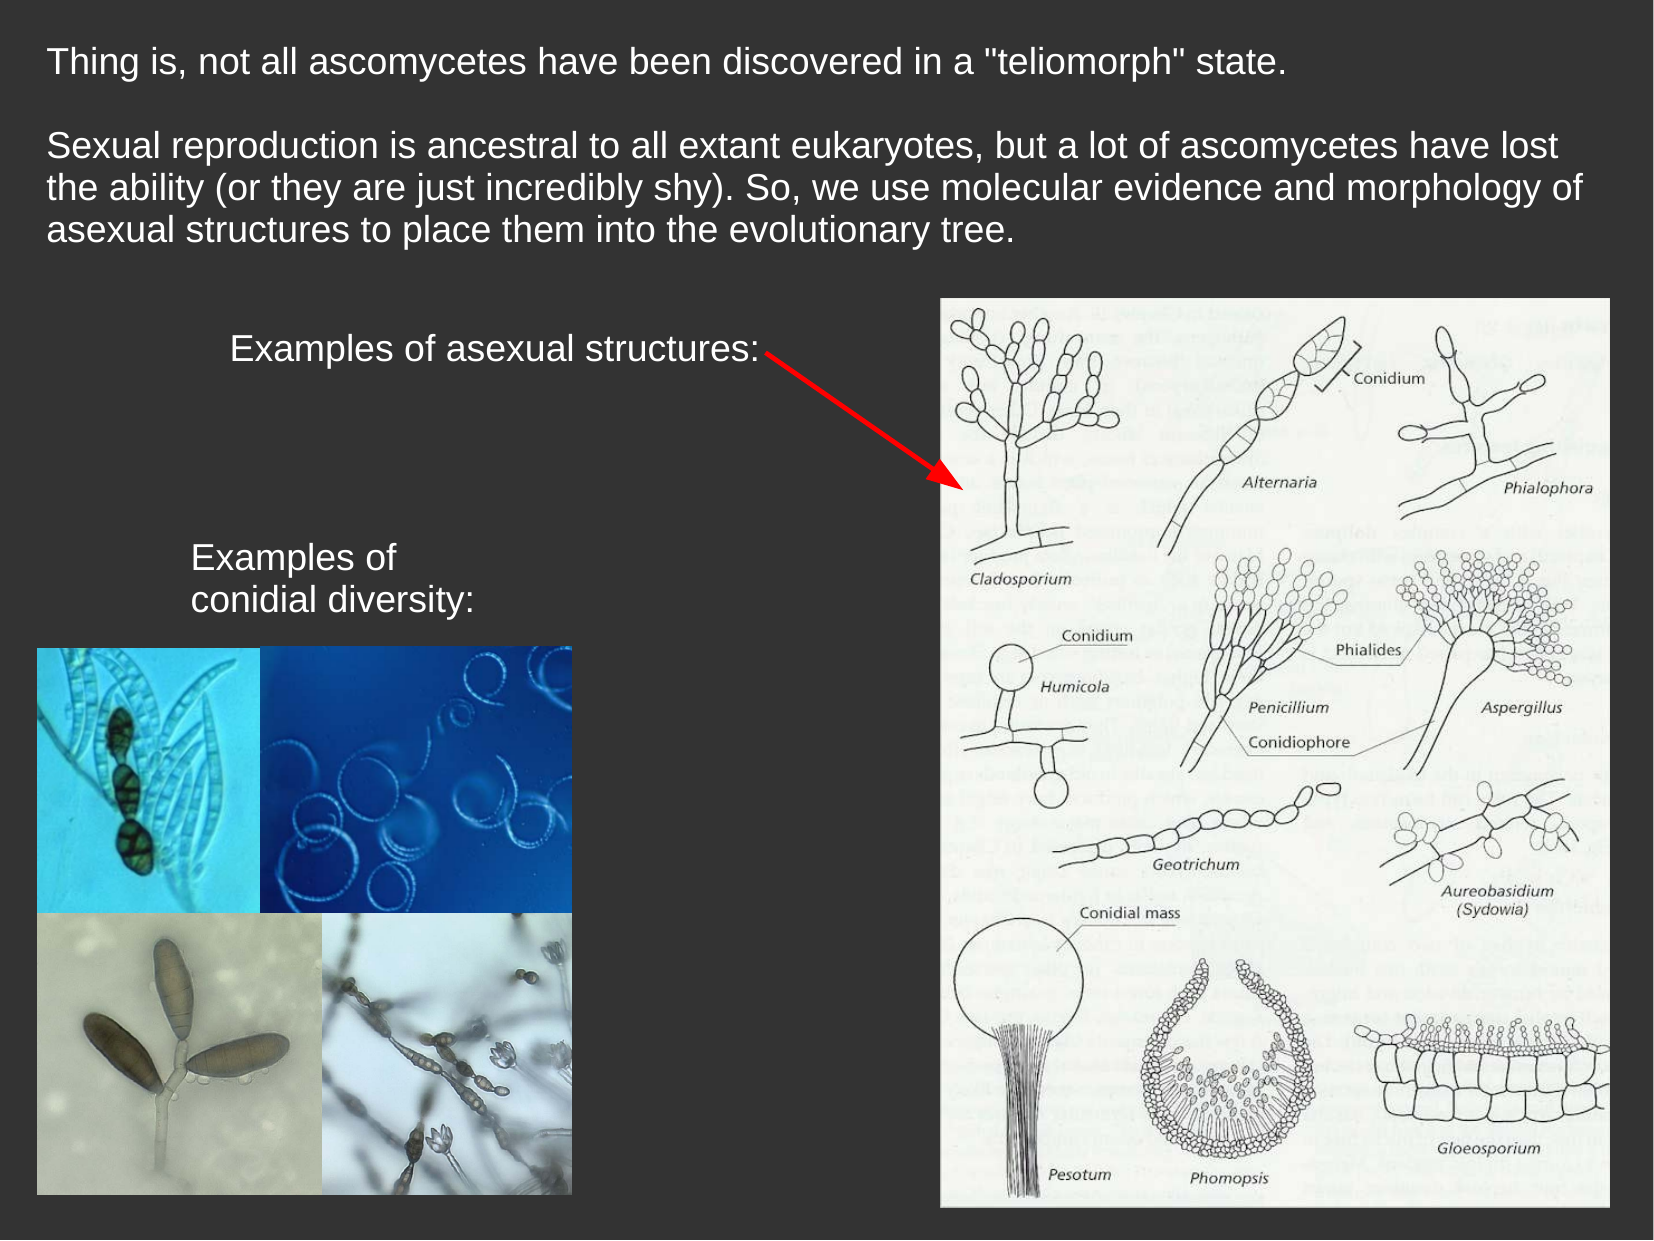

Thing is, not all ascomycetes have been discovered in a "teliomorph" state.
Sexual reproduction is ancestral to all extant eukaryotes, but a lot of ascomycetes have lost the ability (or they are just incredibly shy). So, we use molecular evidence and morphology of asexual structures to place them into the evolutionary tree.
Examples of asexual structures:
Examples of conidial diversity: